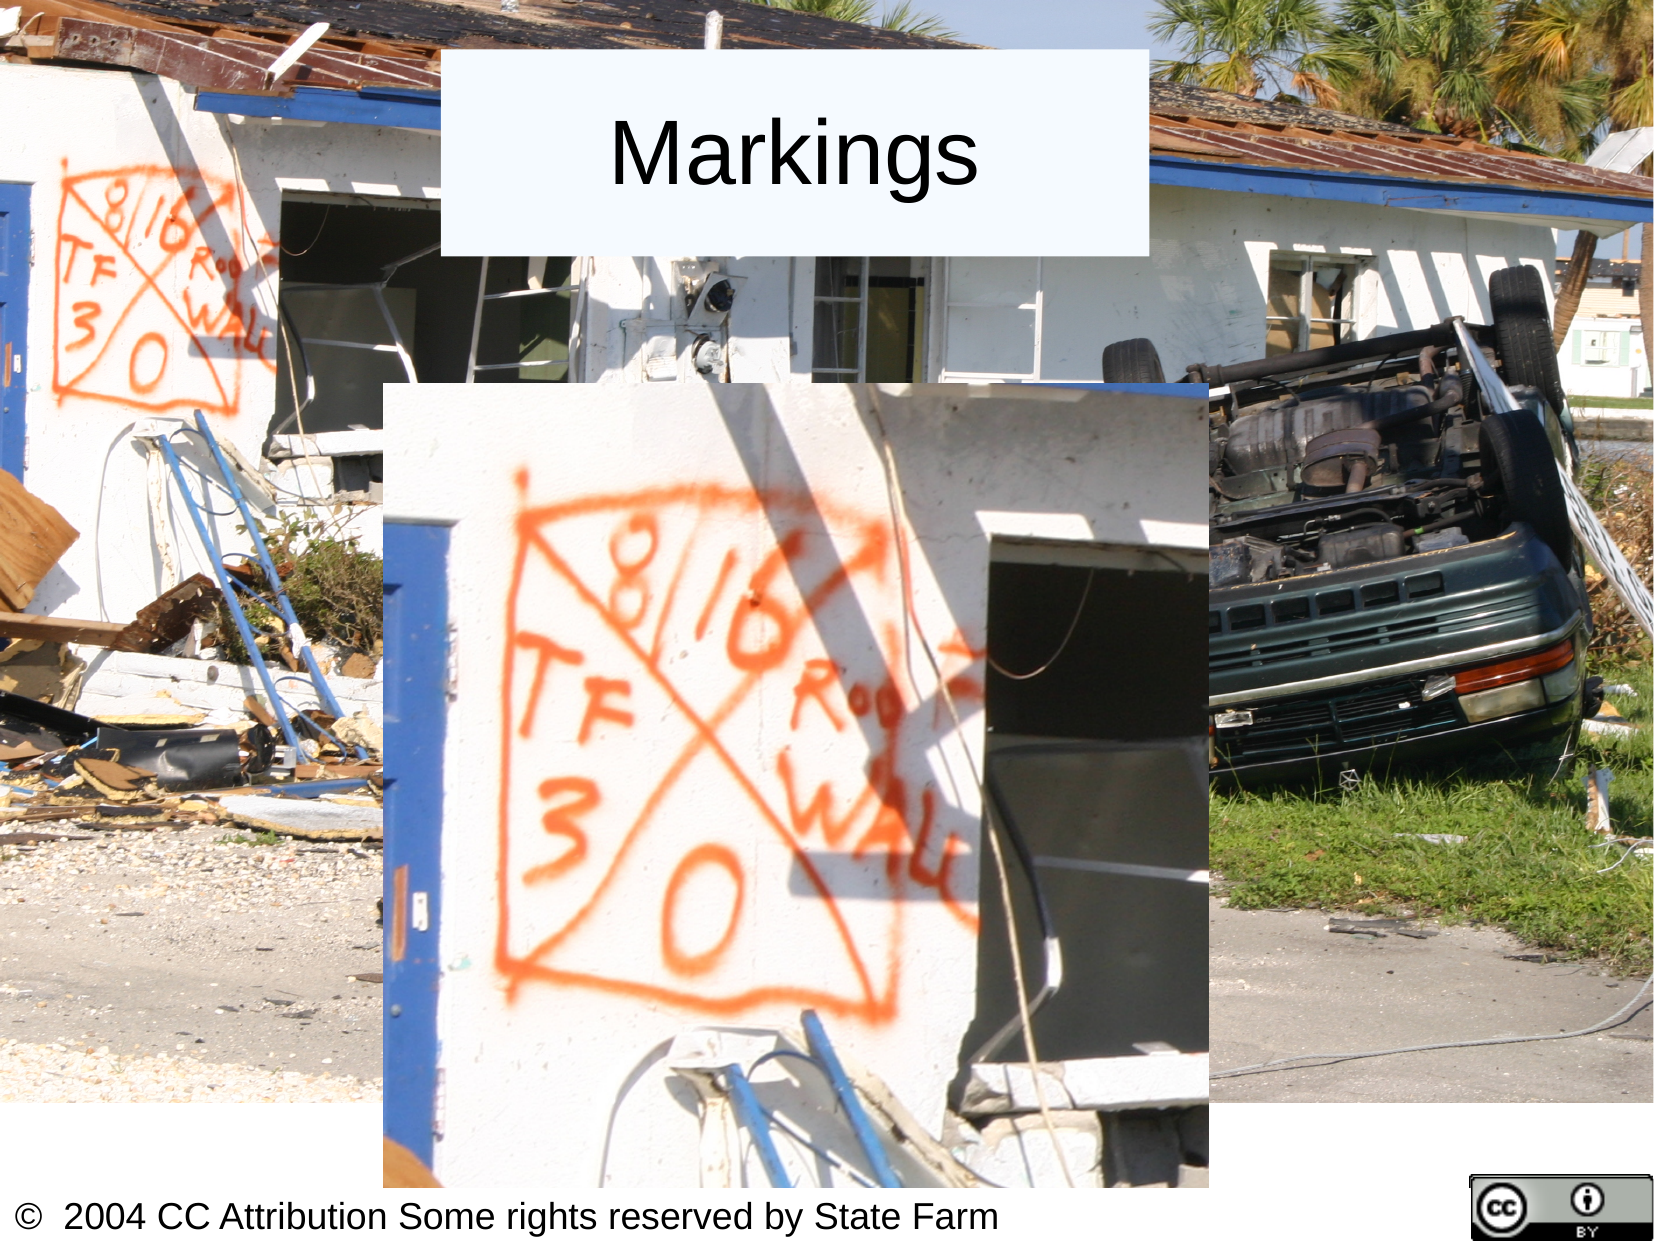

# Markings
© 2004 CC Attribution Some rights reserved by State Farm